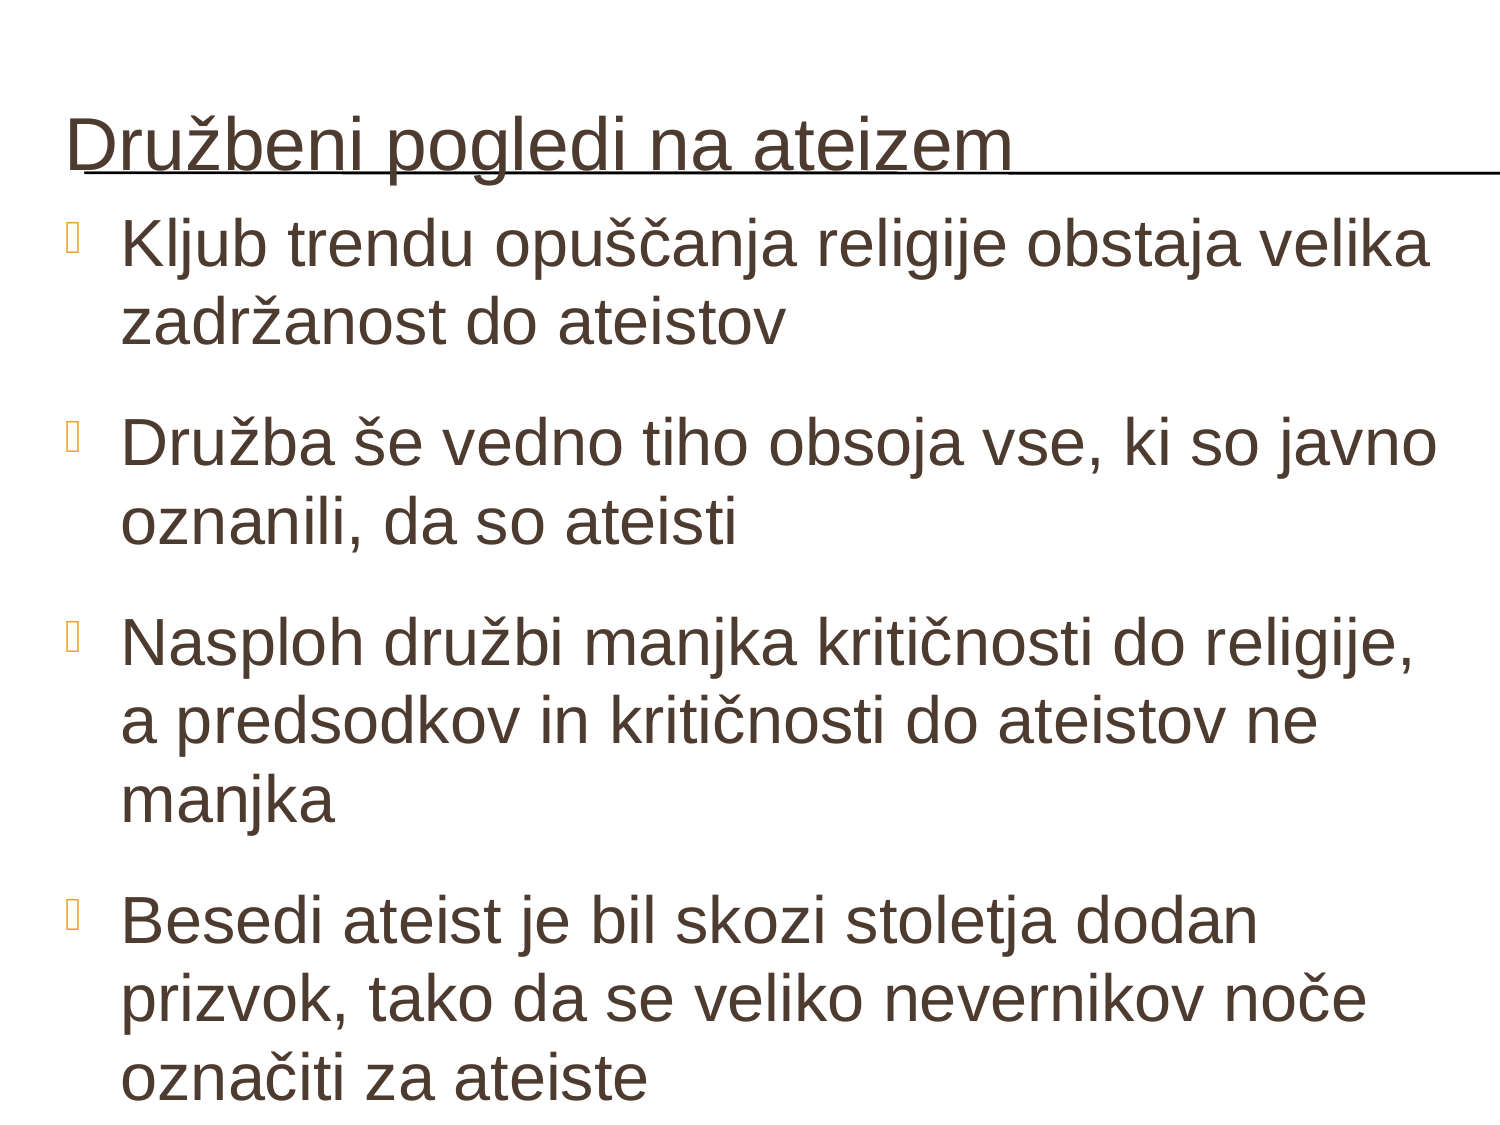

# Družbeni pogledi na ateizem
Kljub trendu opuščanja religije obstaja velika zadržanost do ateistov
Družba še vedno tiho obsoja vse, ki so javno oznanili, da so ateisti
Nasploh družbi manjka kritičnosti do religije, a predsodkov in kritičnosti do ateistov ne manjka
Besedi ateist je bil skozi stoletja dodan prizvok, tako da se veliko nevernikov noče označiti za ateiste